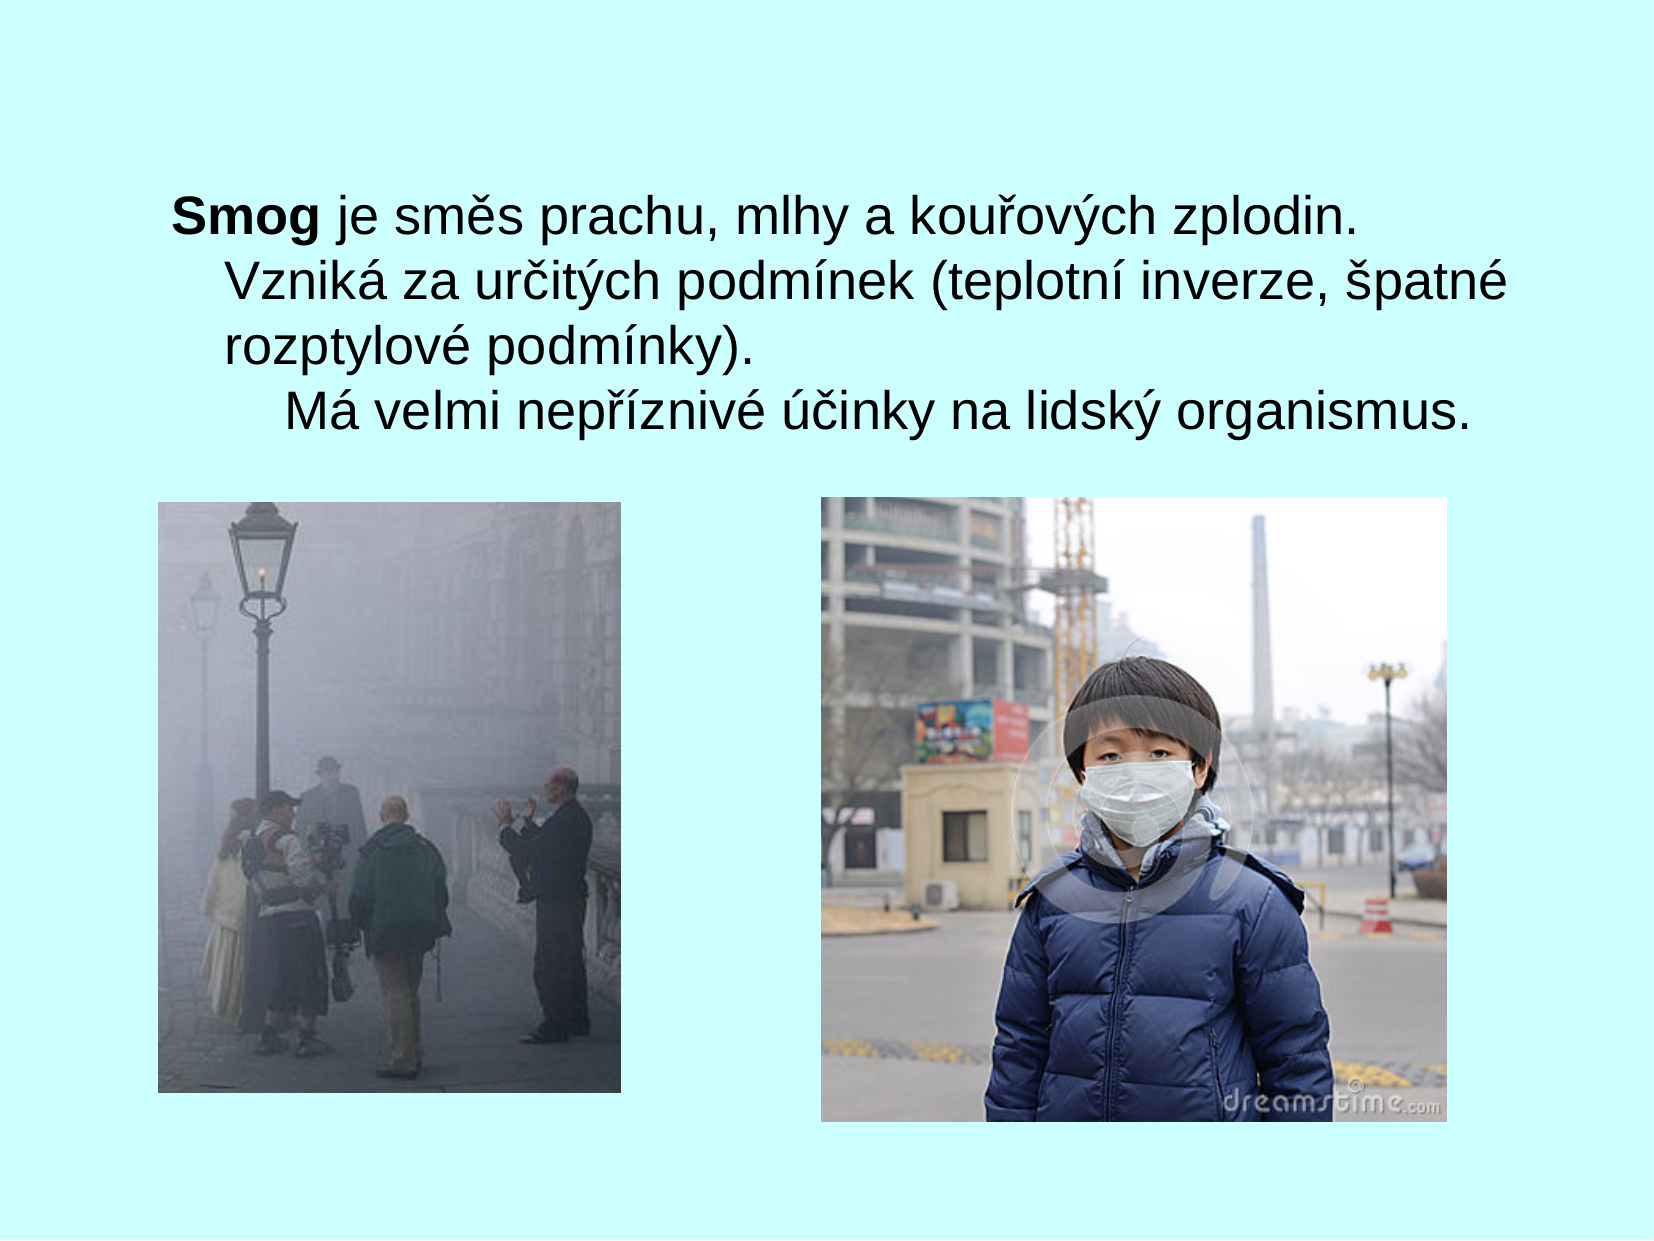

# Smog je směs prachu, mlhy a kouřových zplodin. Vzniká za určitých podmínek (teplotní inverze, špatné rozptylové podmínky). Má velmi nepříznivé účinky na lidský organismus.